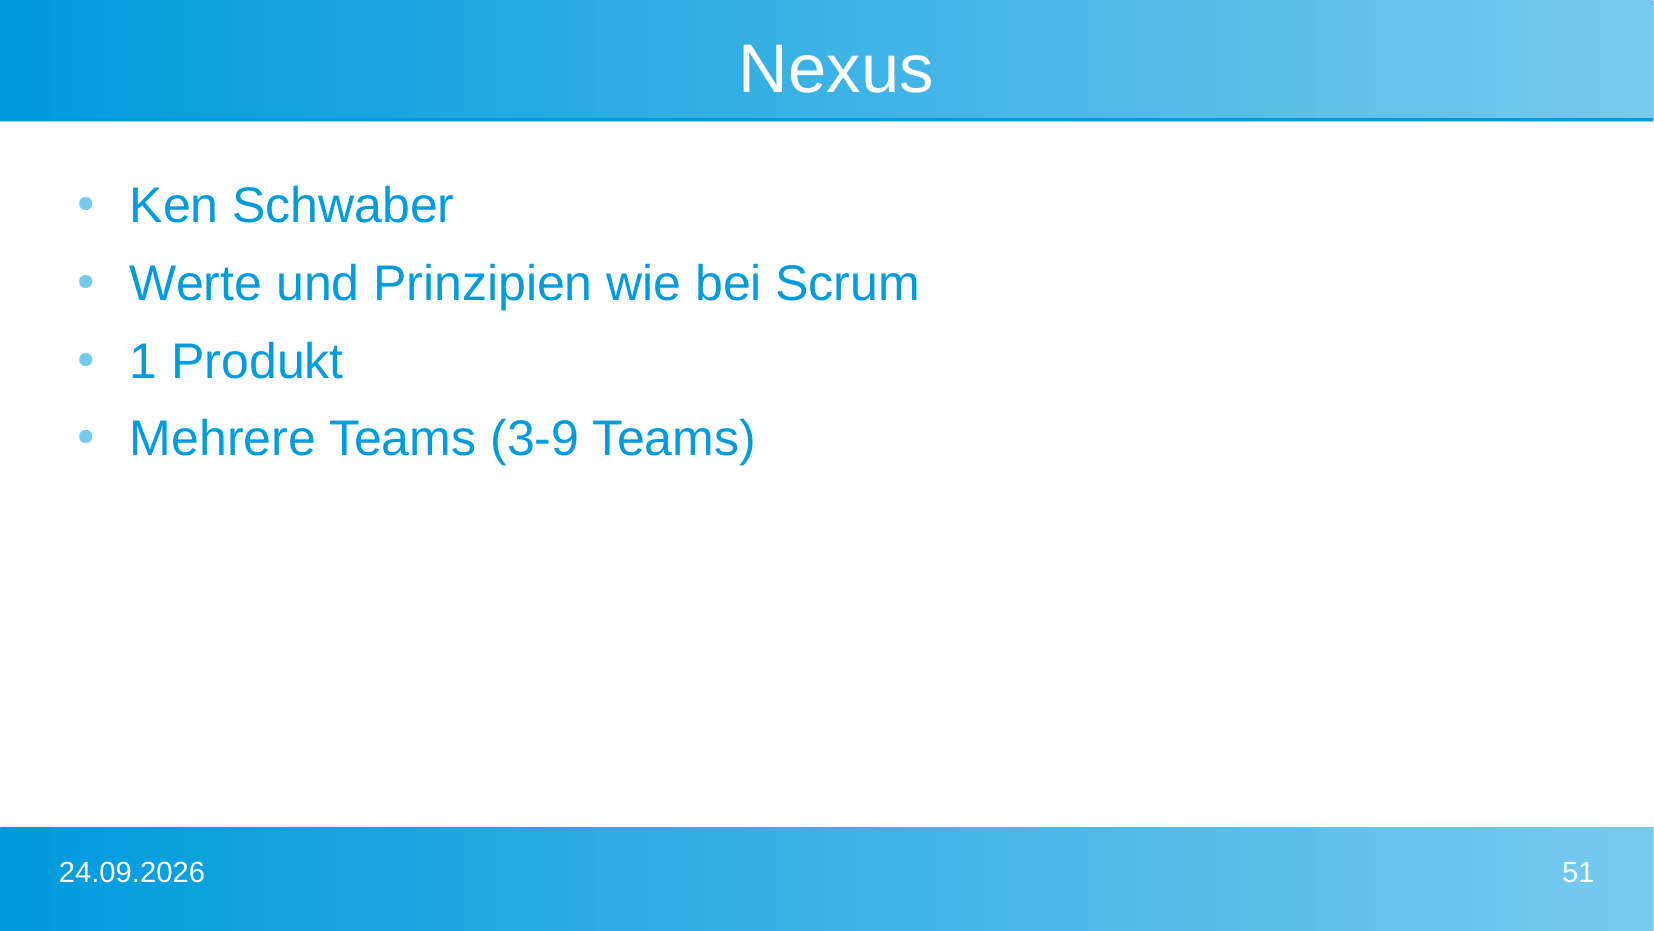

# Nexus
Ken Schwaber
Werte und Prinzipien wie bei Scrum
1 Produkt
Mehrere Teams (3-9 Teams)
51